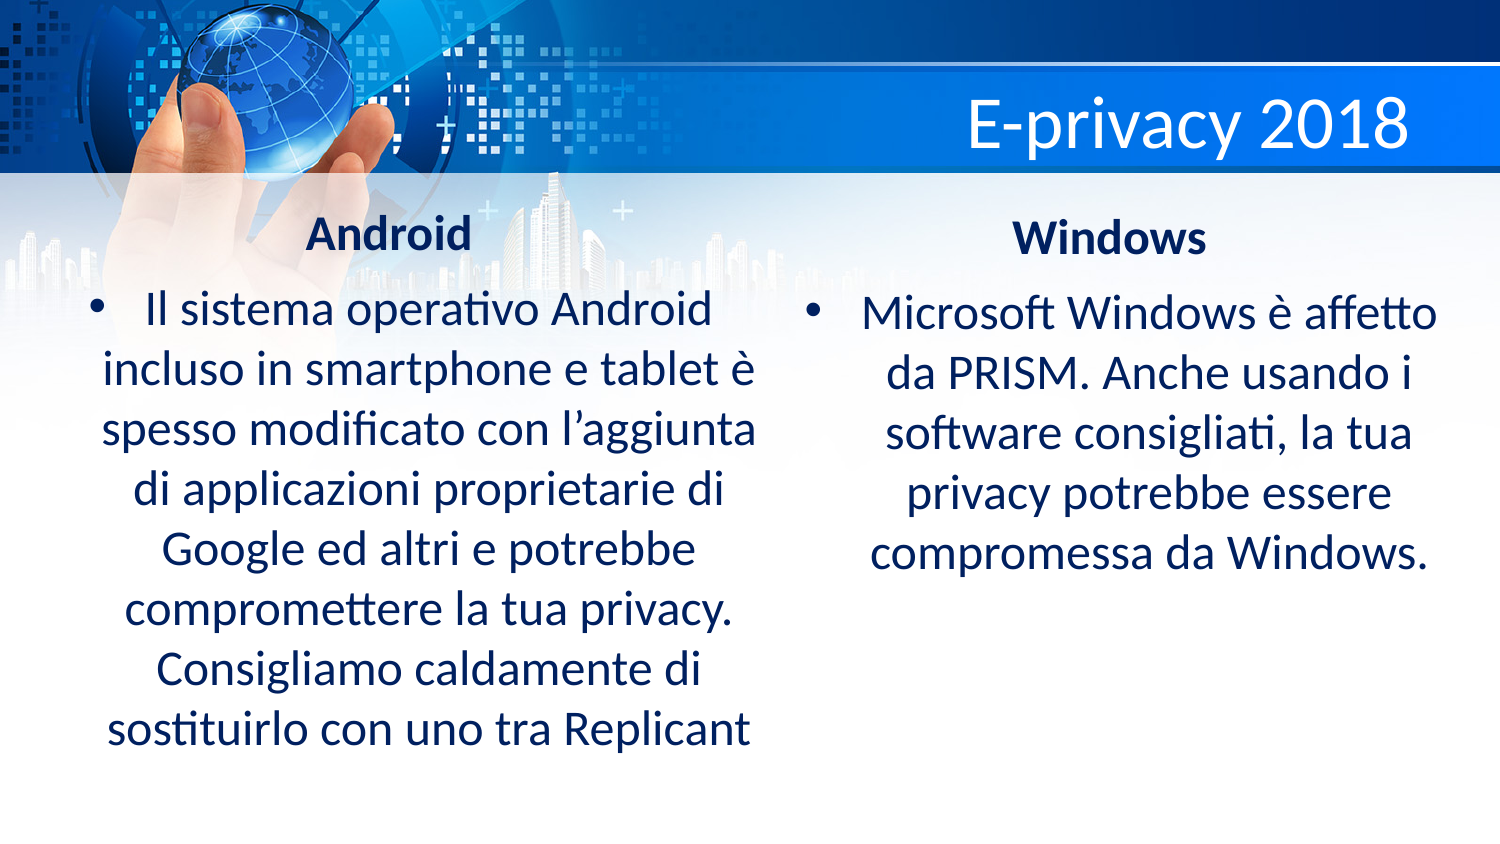

# E-privacy 2018
Android
Windows
Il sistema operativo Android incluso in smartphone e tablet è spesso modificato con l’aggiunta di applicazioni proprietarie di Google ed altri e potrebbe compromettere la tua privacy. Consigliamo caldamente di sostituirlo con uno tra Replicant
Microsoft Windows è affetto da PRISM. Anche usando i software consigliati, la tua privacy potrebbe essere compromessa da Windows.